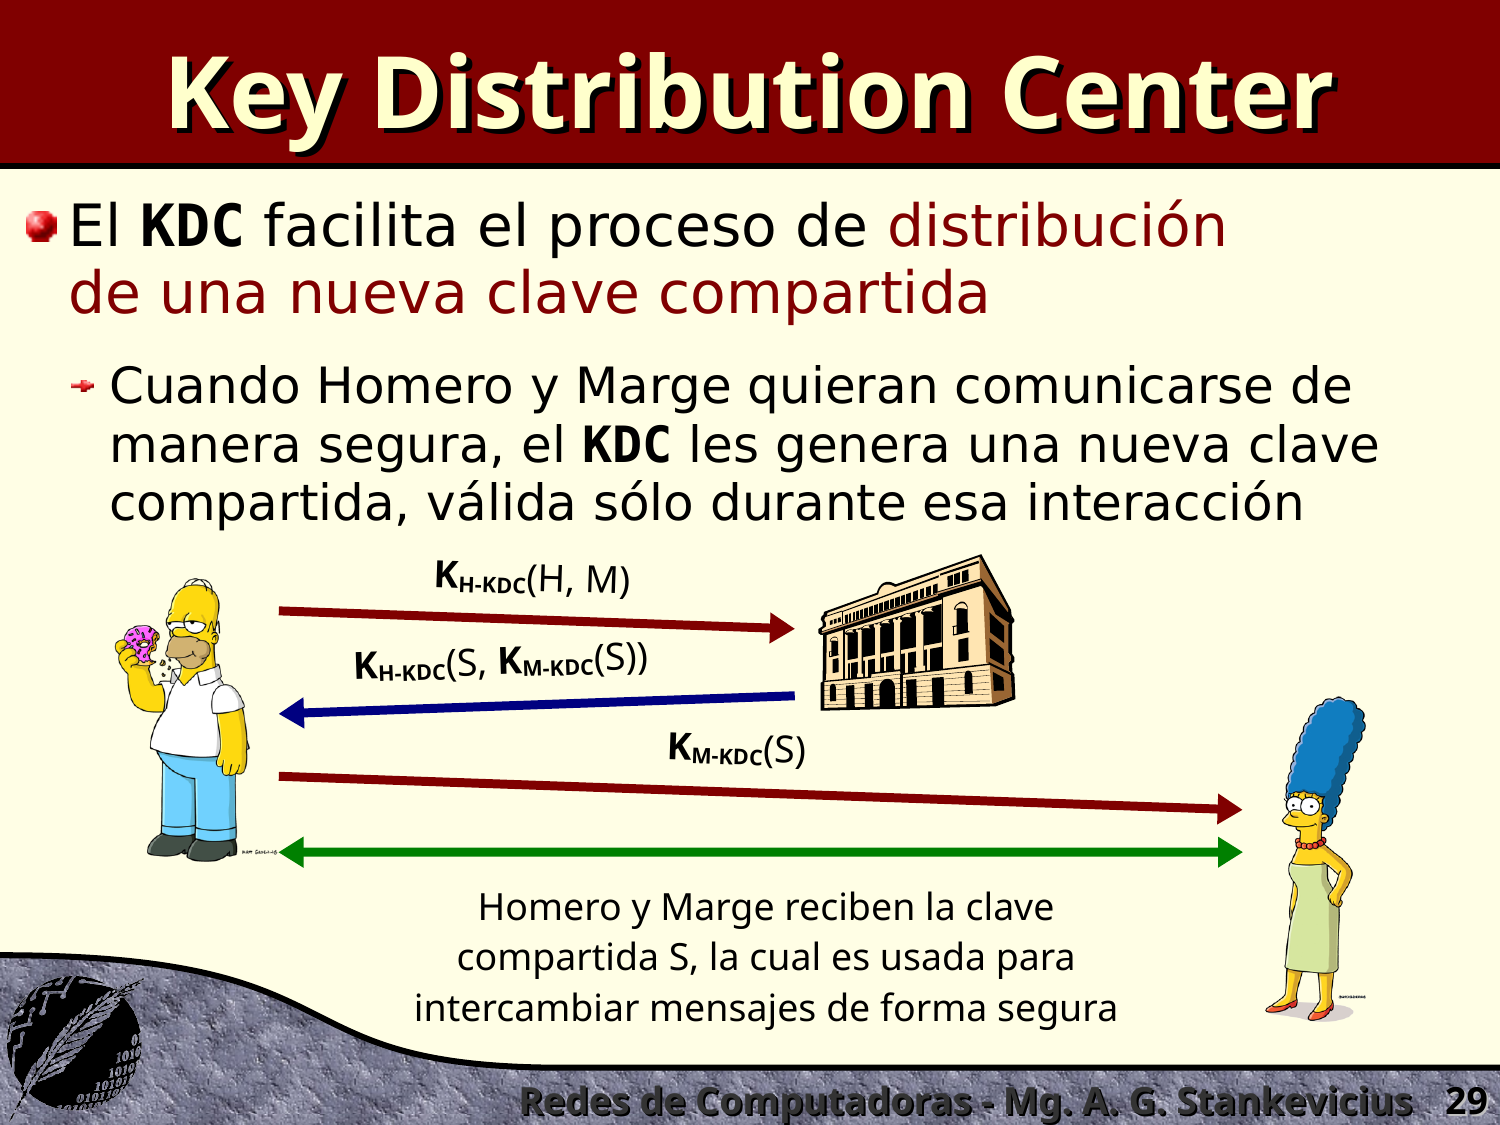

# Key Distribution Center
El KDC facilita el proceso de distribución
de una nueva clave compartida
Cuando Homero y Marge quieran comunicarse de manera segura, el KDC les genera una nueva clave compartida, válida sólo durante esa interacción
KH-KDC(H, M)
KH-KDC(S, KM-KDC(S))
KM-KDC(S)
Homero y Marge reciben la clave
compartida S, la cual es usada para
intercambiar mensajes de forma segura
29